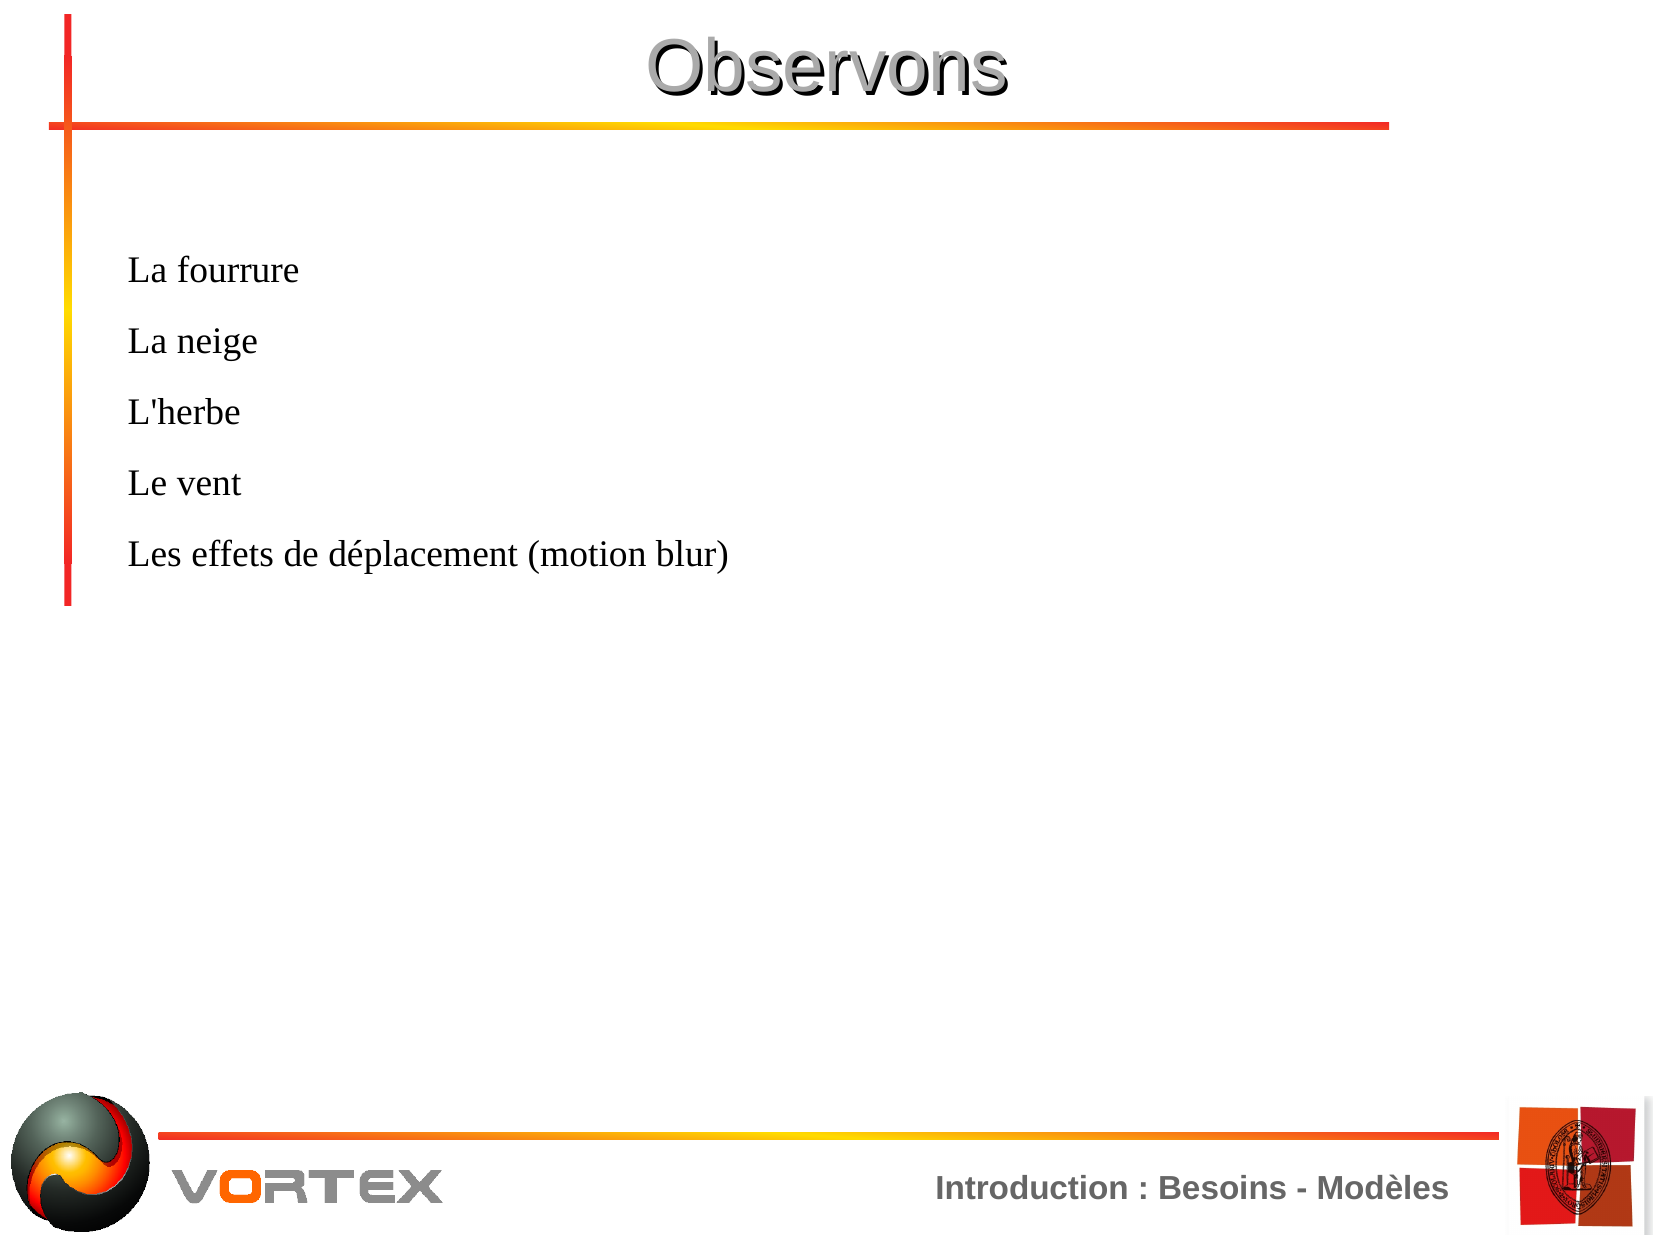

# Observons
La fourrure
La neige
L'herbe
Le vent
Les effets de déplacement (motion blur)